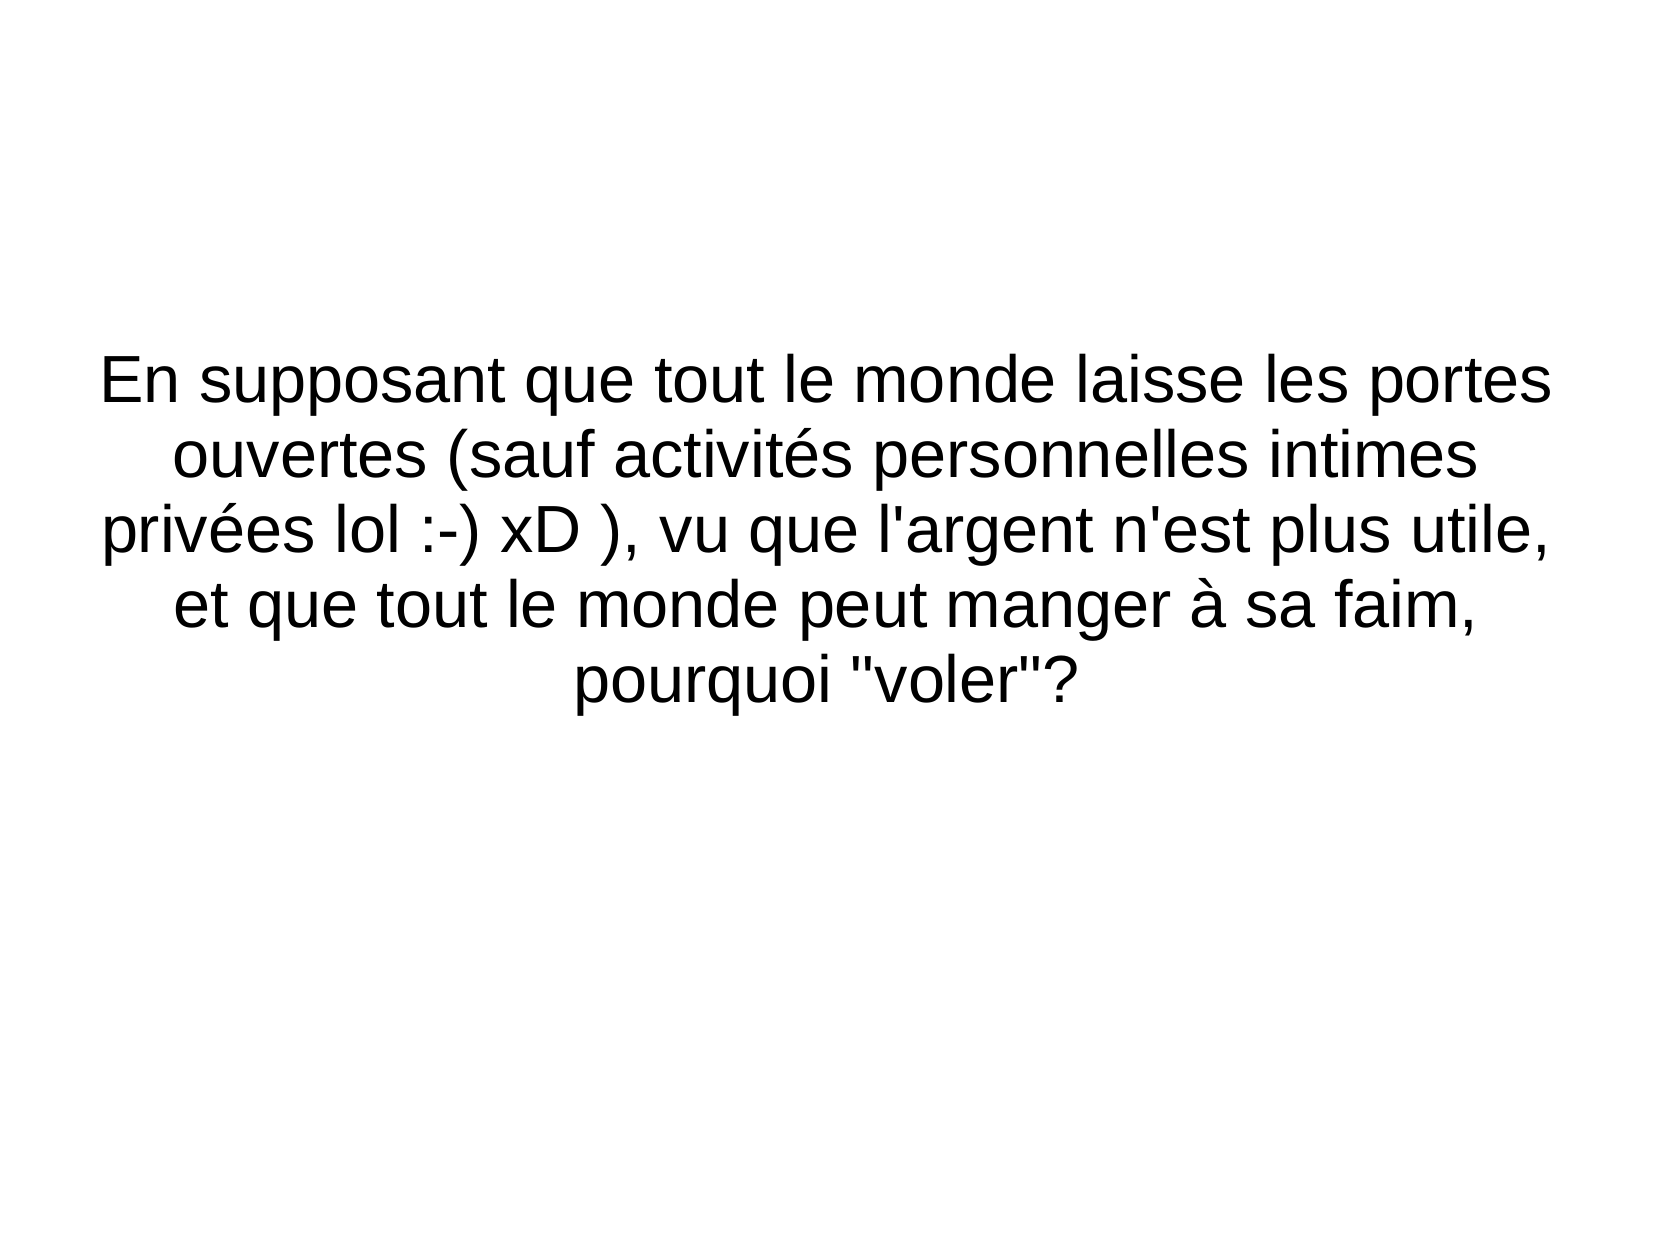

# En supposant que tout le monde laisse les portes ouvertes (sauf activités personnelles intimes privées lol :-) xD ), vu que l'argent n'est plus utile, et que tout le monde peut manger à sa faim, pourquoi "voler"?